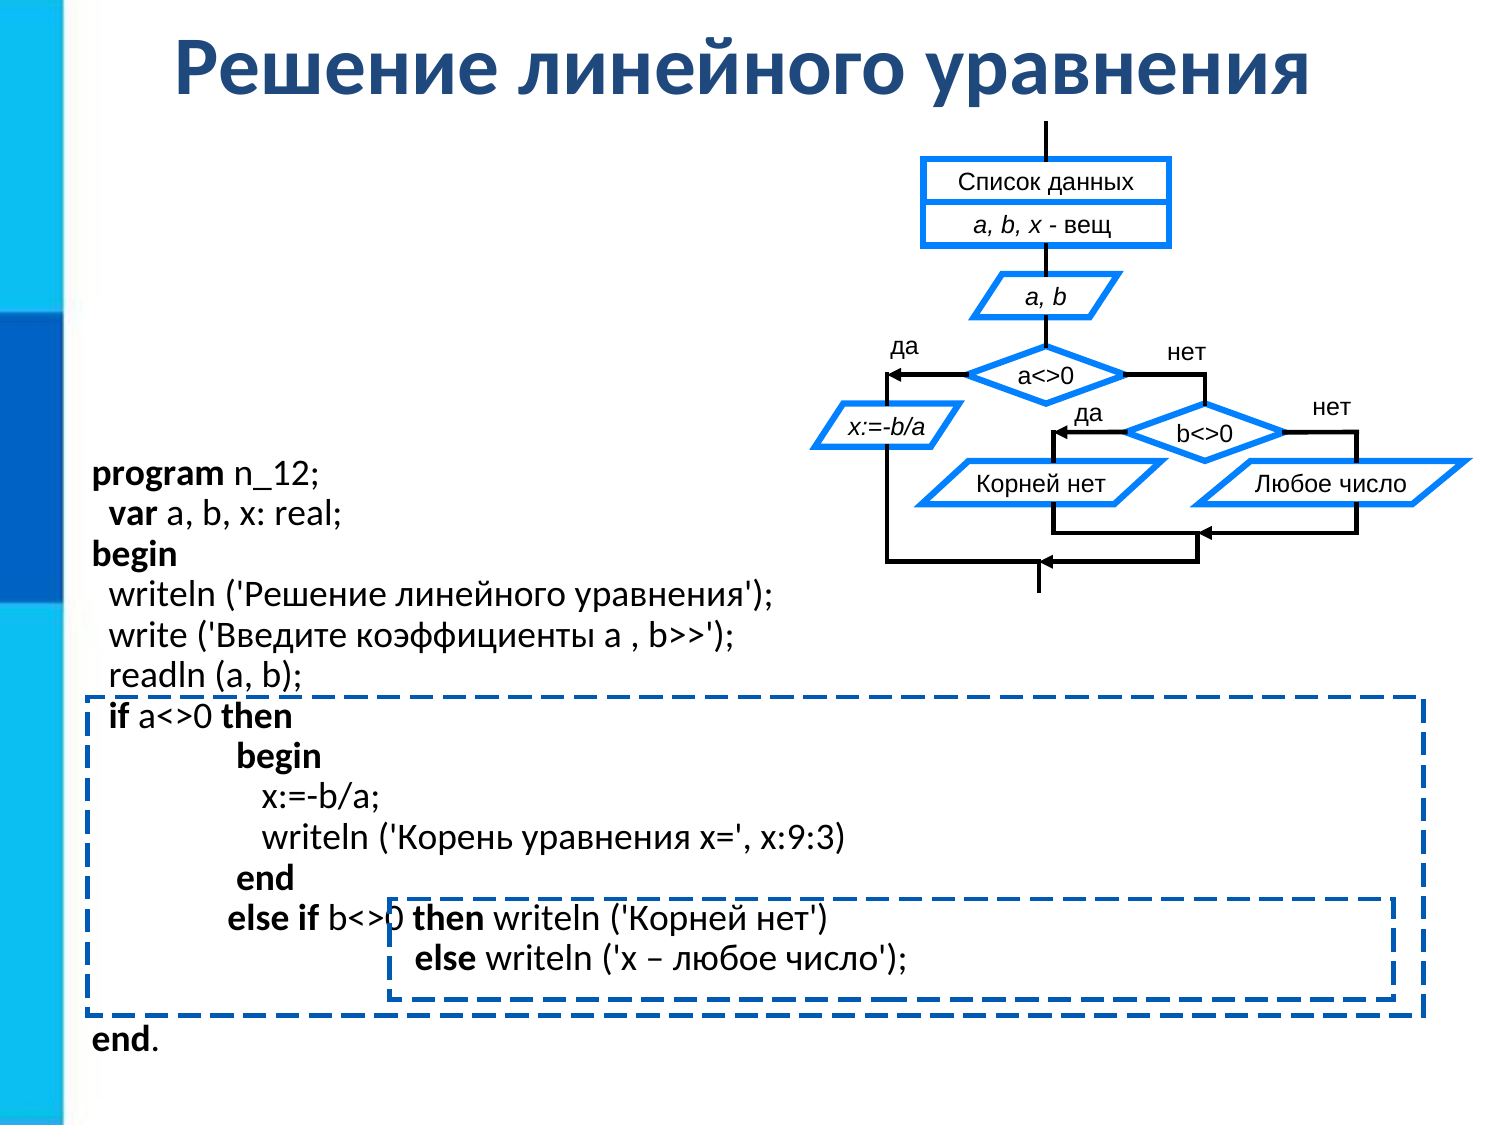

Решение линейного уравнения
Список данных
a, b, x - вещ
a, b
да
нет
a<>0
нет
да
b<>0
x:=-b/a
Любое число
Корней нет
program n_12;
 var a, b, x: real;
begin
 writeln ('Решение линейного уравнения');
 write ('Введите коэффициенты a , b>>');
 readln (a, b);
 if a<>0 then
 begin
 x:=-b/a;
 writeln ('Корень уравнения x=', x:9:3)
 end
 else if b<>0 then writeln ('Корней нет')
 else writeln ('x – любое число');
end.